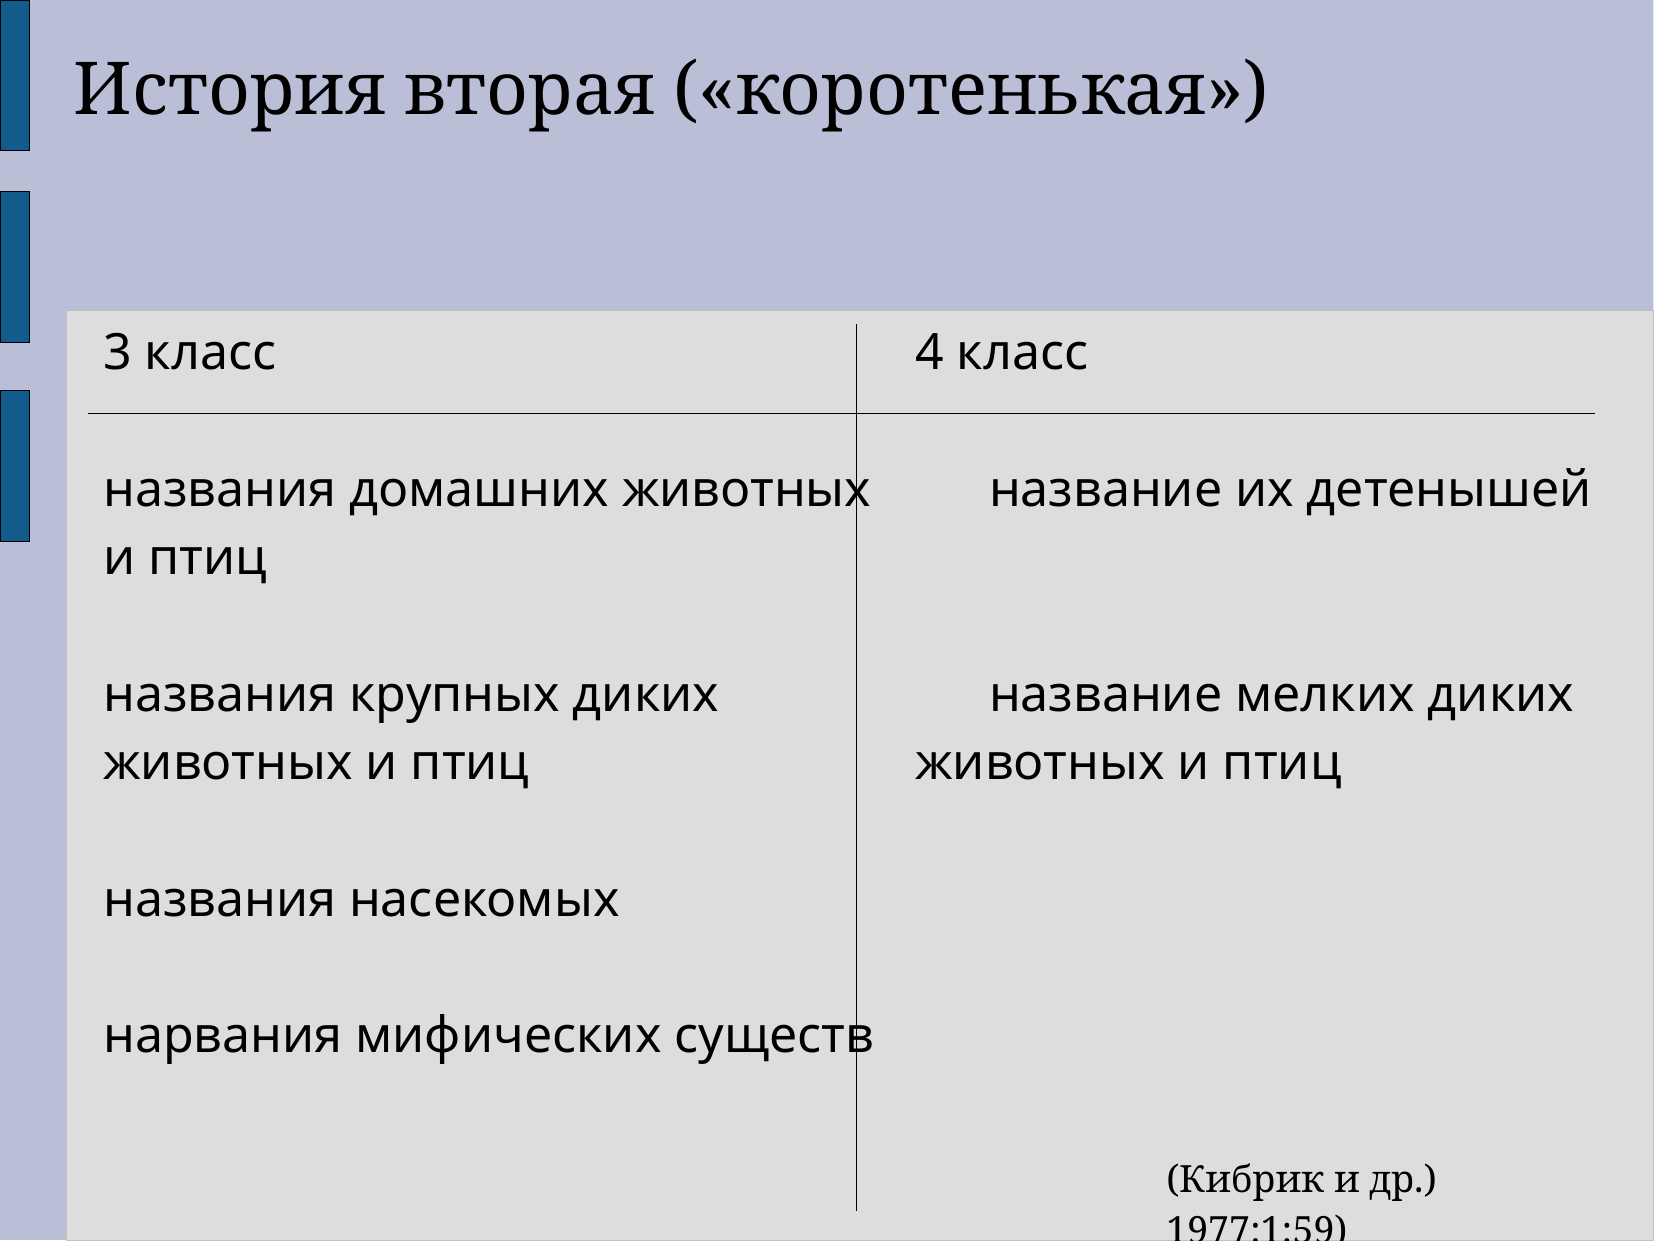

История вторая («коротенькая»)
3 класс									4 класс
названия домашних животных		название их детенышей
и птиц
названия крупных диких				название мелких диких
животных и птиц						животных и птиц
названия насекомых
наpвания мифических существ
(Кибрик и др.) 1977:1:59)